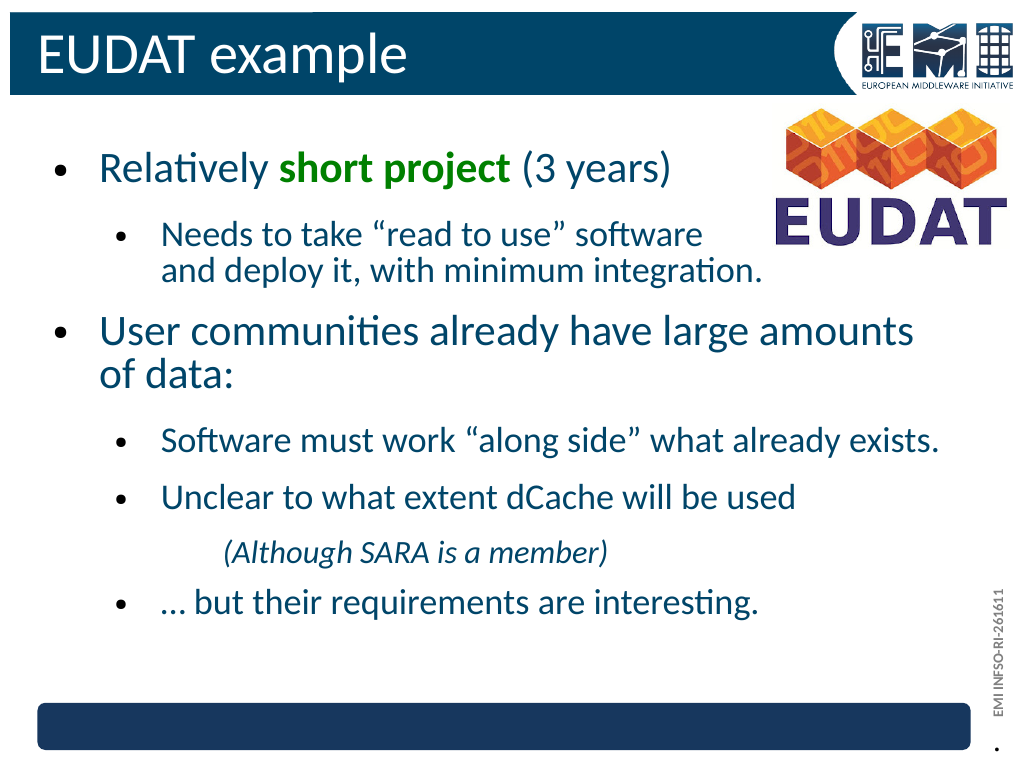

# EUDAT example
Relatively short project (3 years)
Needs to take “read to use” software
and deploy it, with minimum integration.
User communities already have large amounts of data:
Software must work “along side” what already exists.
Unclear to what extent dCache will be used
(Although SARA is a member)
… but their requirements are interesting.